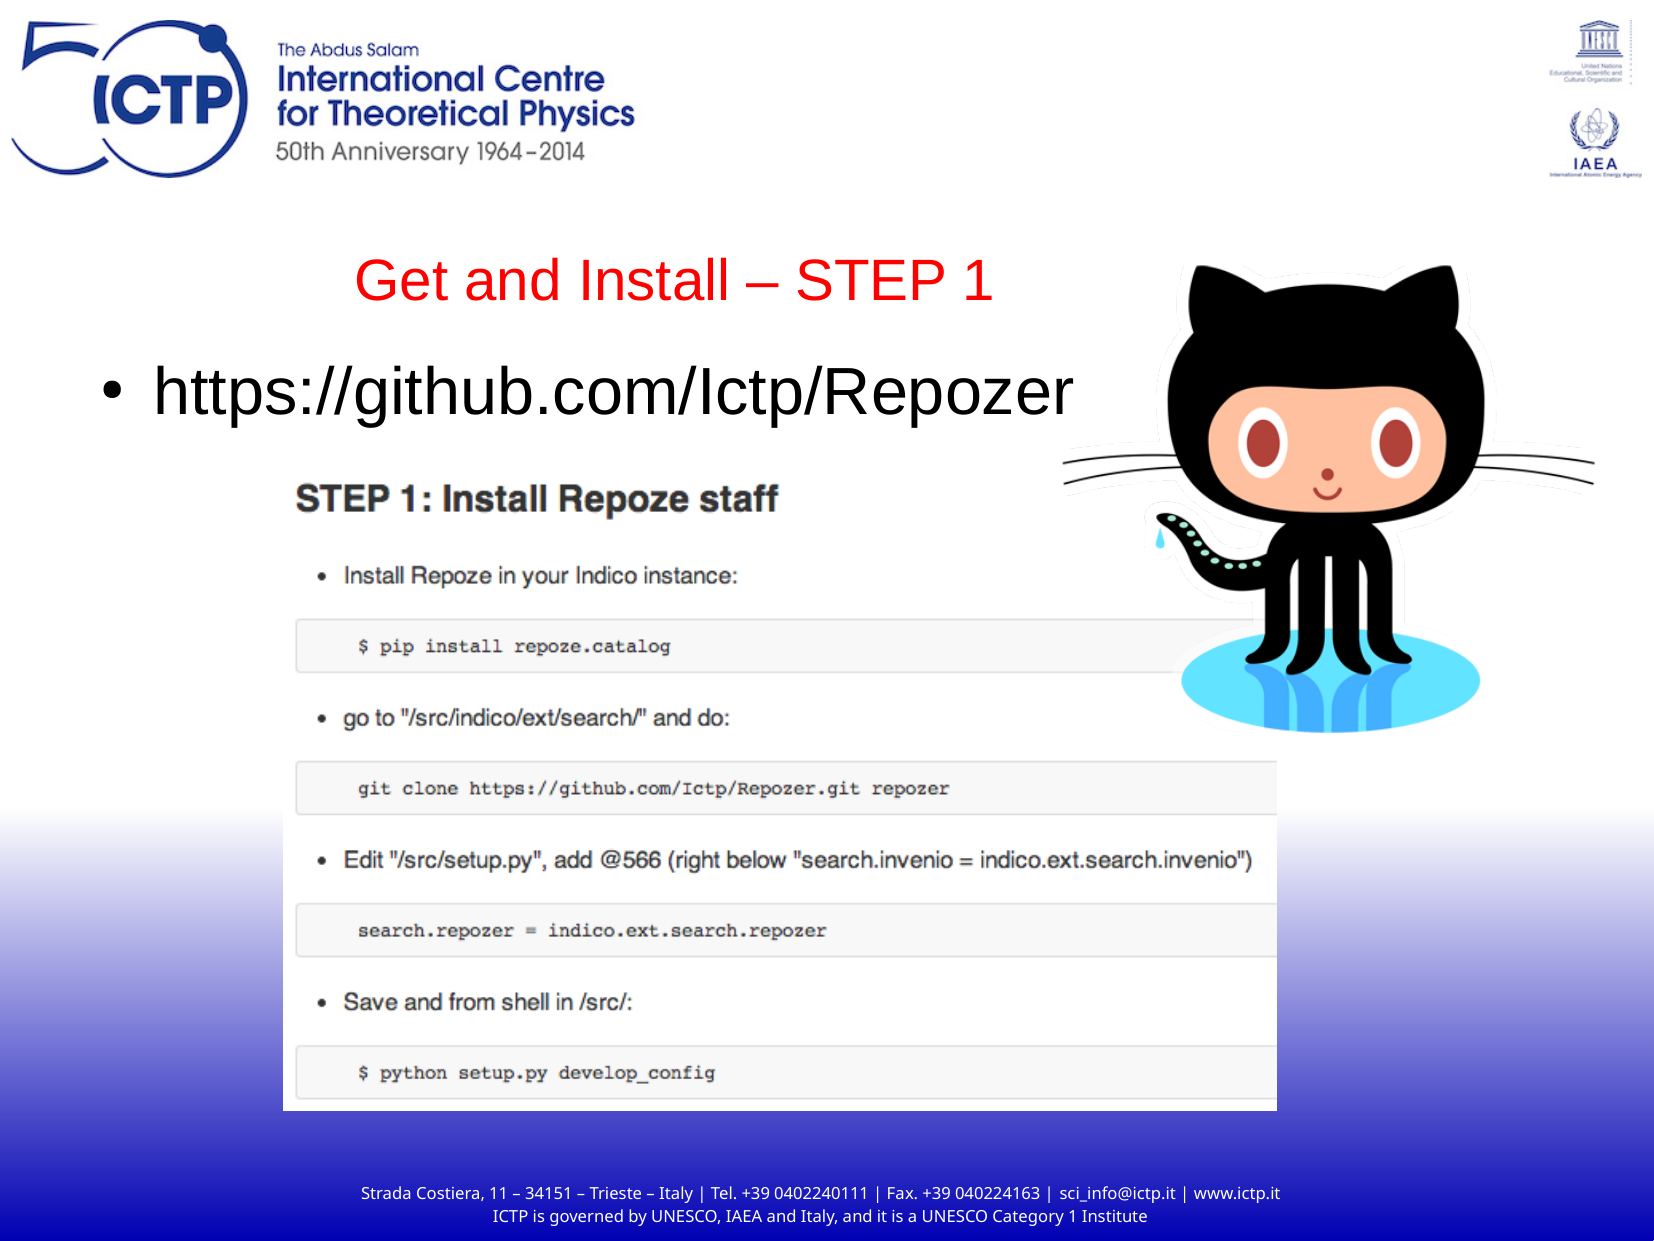

# Get and Install – STEP 1
https://github.com/Ictp/Repozer